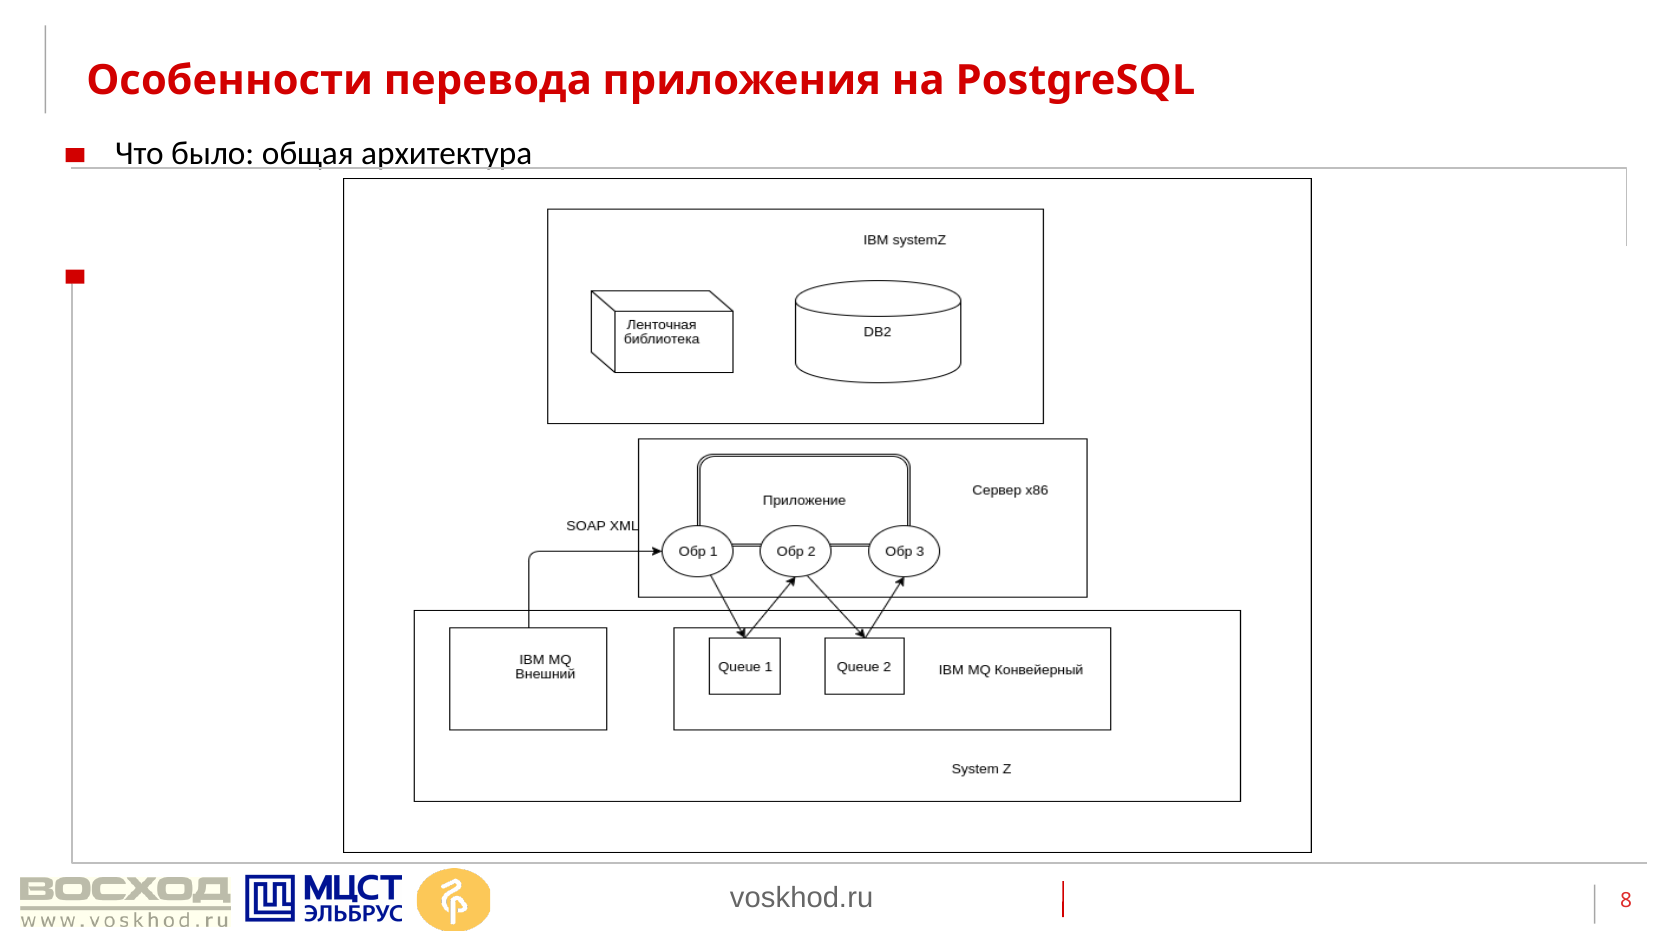

# Особенности перевода приложения на PostgreSQL
Что было: общая архитектура